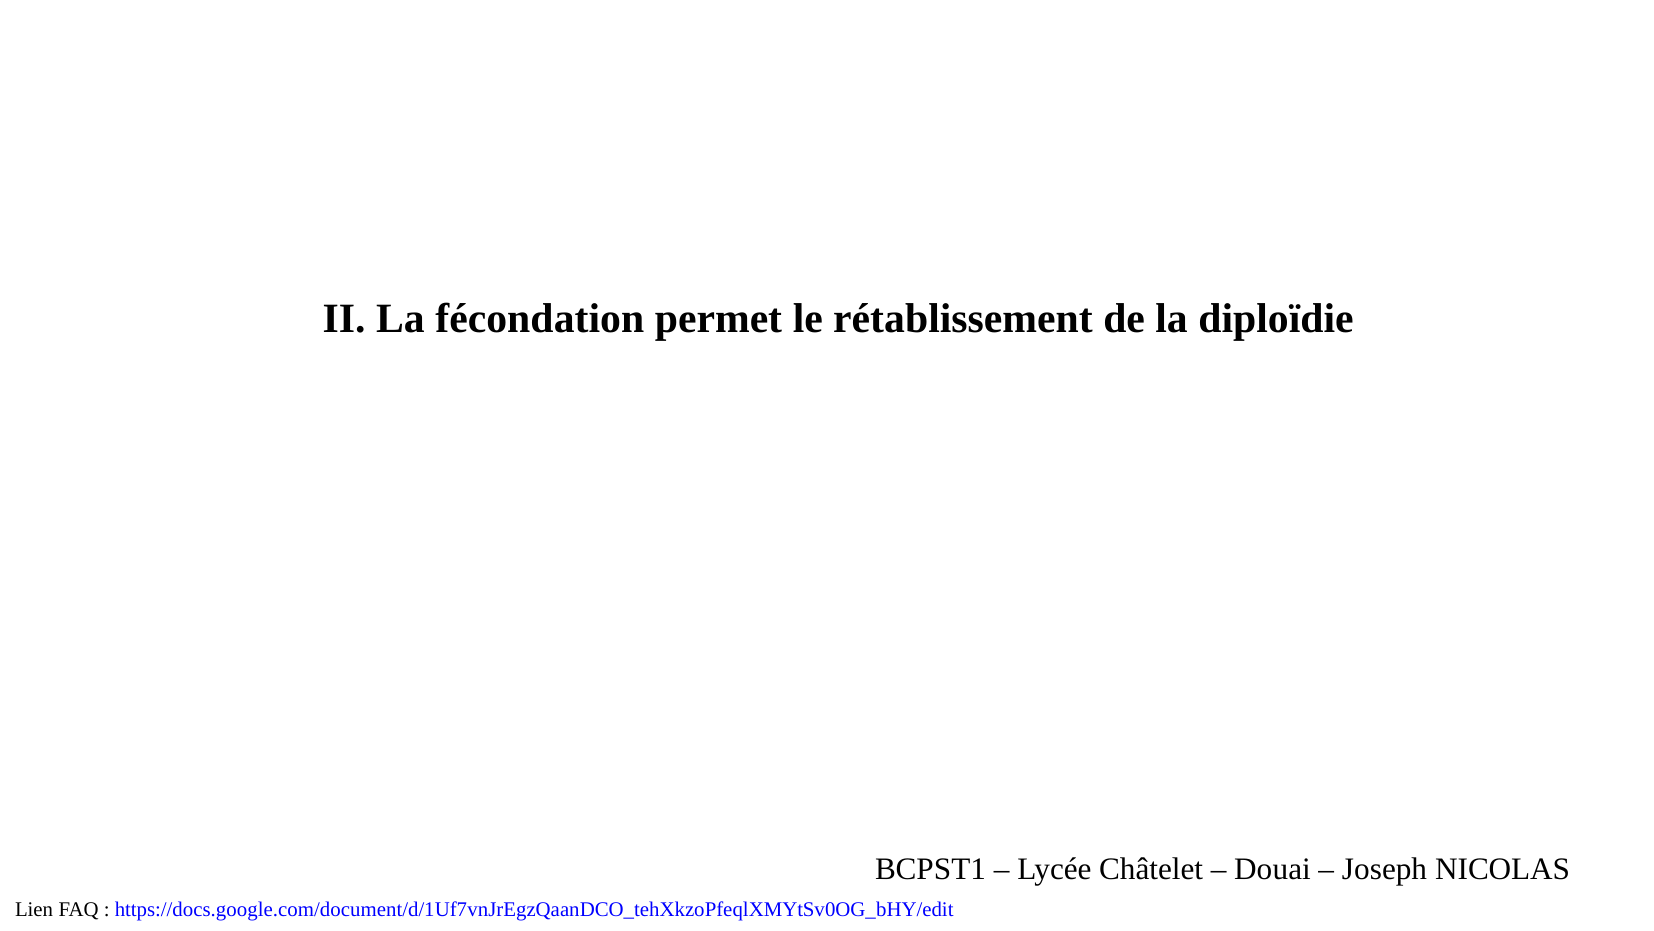

II. La fécondation permet le rétablissement de la diploïdie
BCPST1 – Lycée Châtelet – Douai – Joseph NICOLAS
Lien FAQ : https://docs.google.com/document/d/1Uf7vnJrEgzQaanDCO_tehXkzoPfeqlXMYtSv0OG_bHY/edit